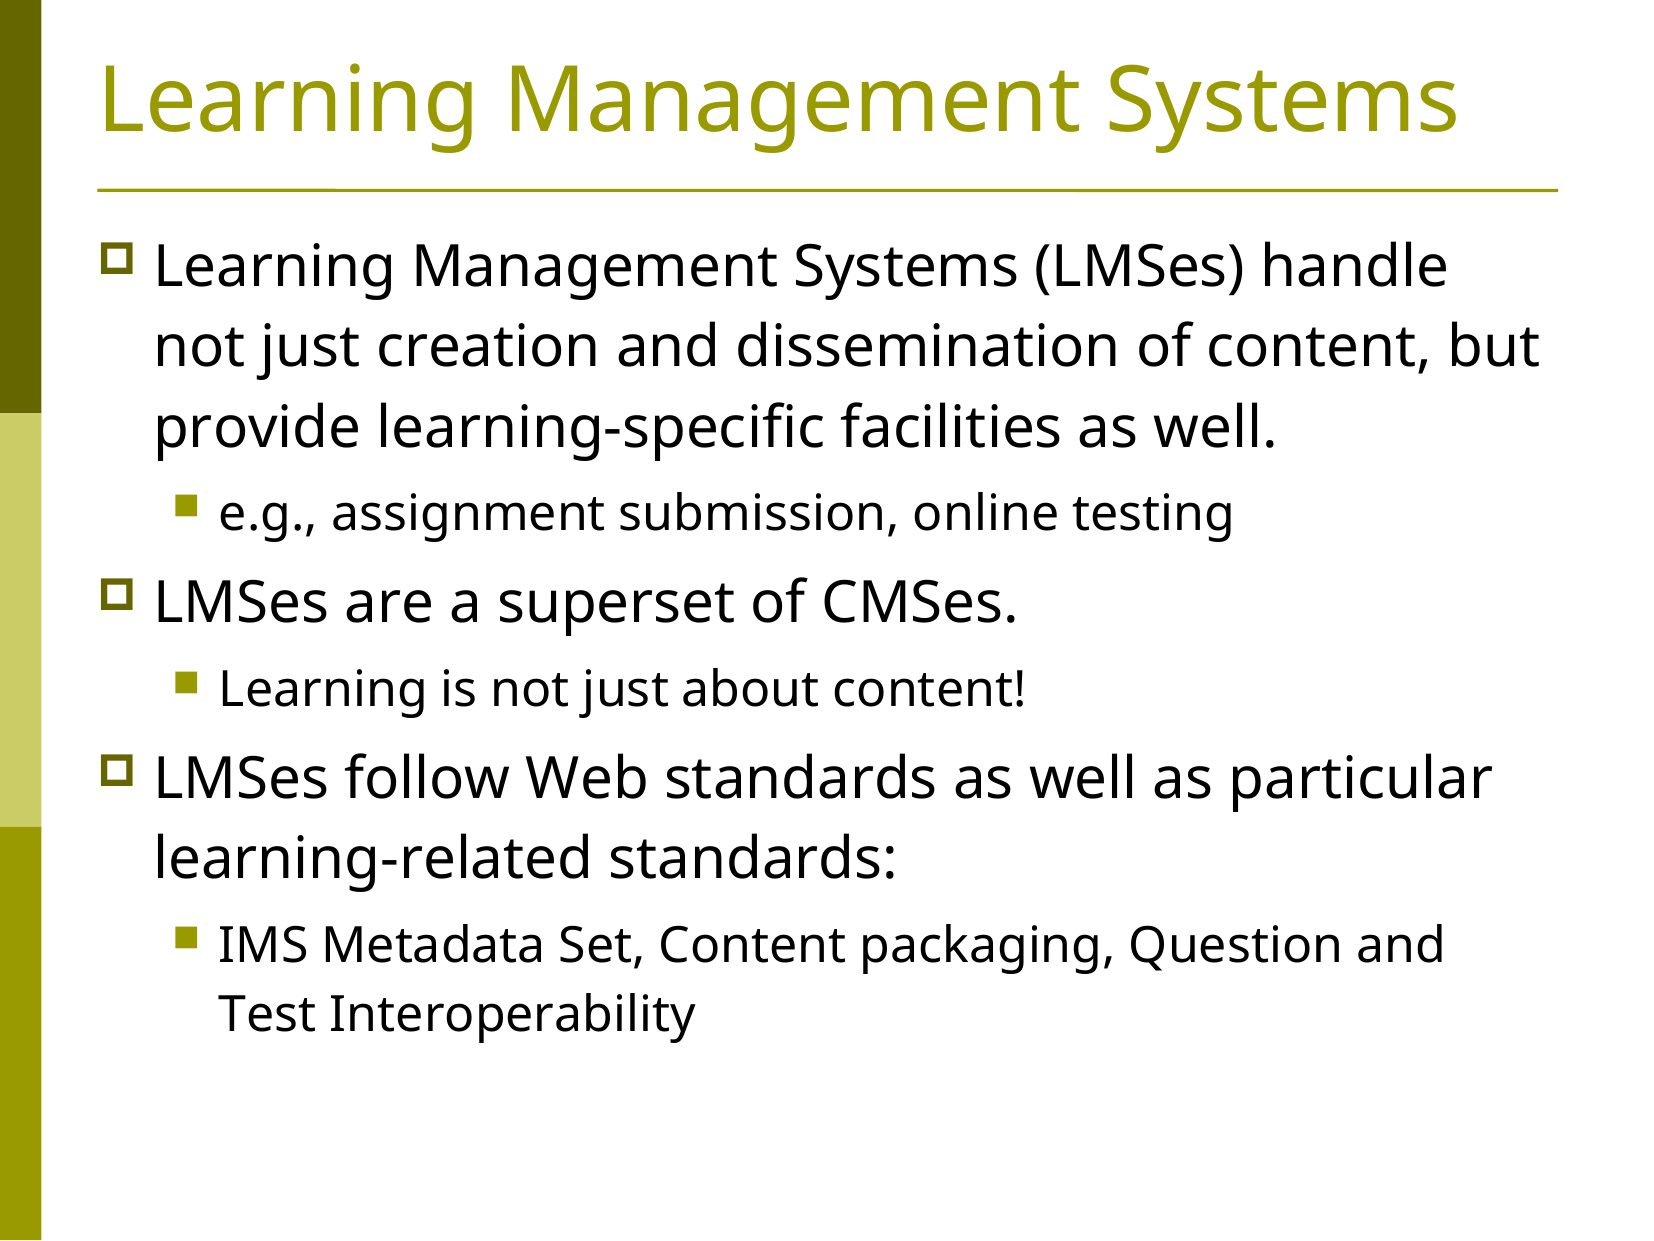

# Learning Management Systems
Learning Management Systems (LMSes) handle not just creation and dissemination of content, but provide learning-specific facilities as well.
e.g., assignment submission, online testing
LMSes are a superset of CMSes.
Learning is not just about content!
LMSes follow Web standards as well as particular learning-related standards:
IMS Metadata Set, Content packaging, Question and Test Interoperability